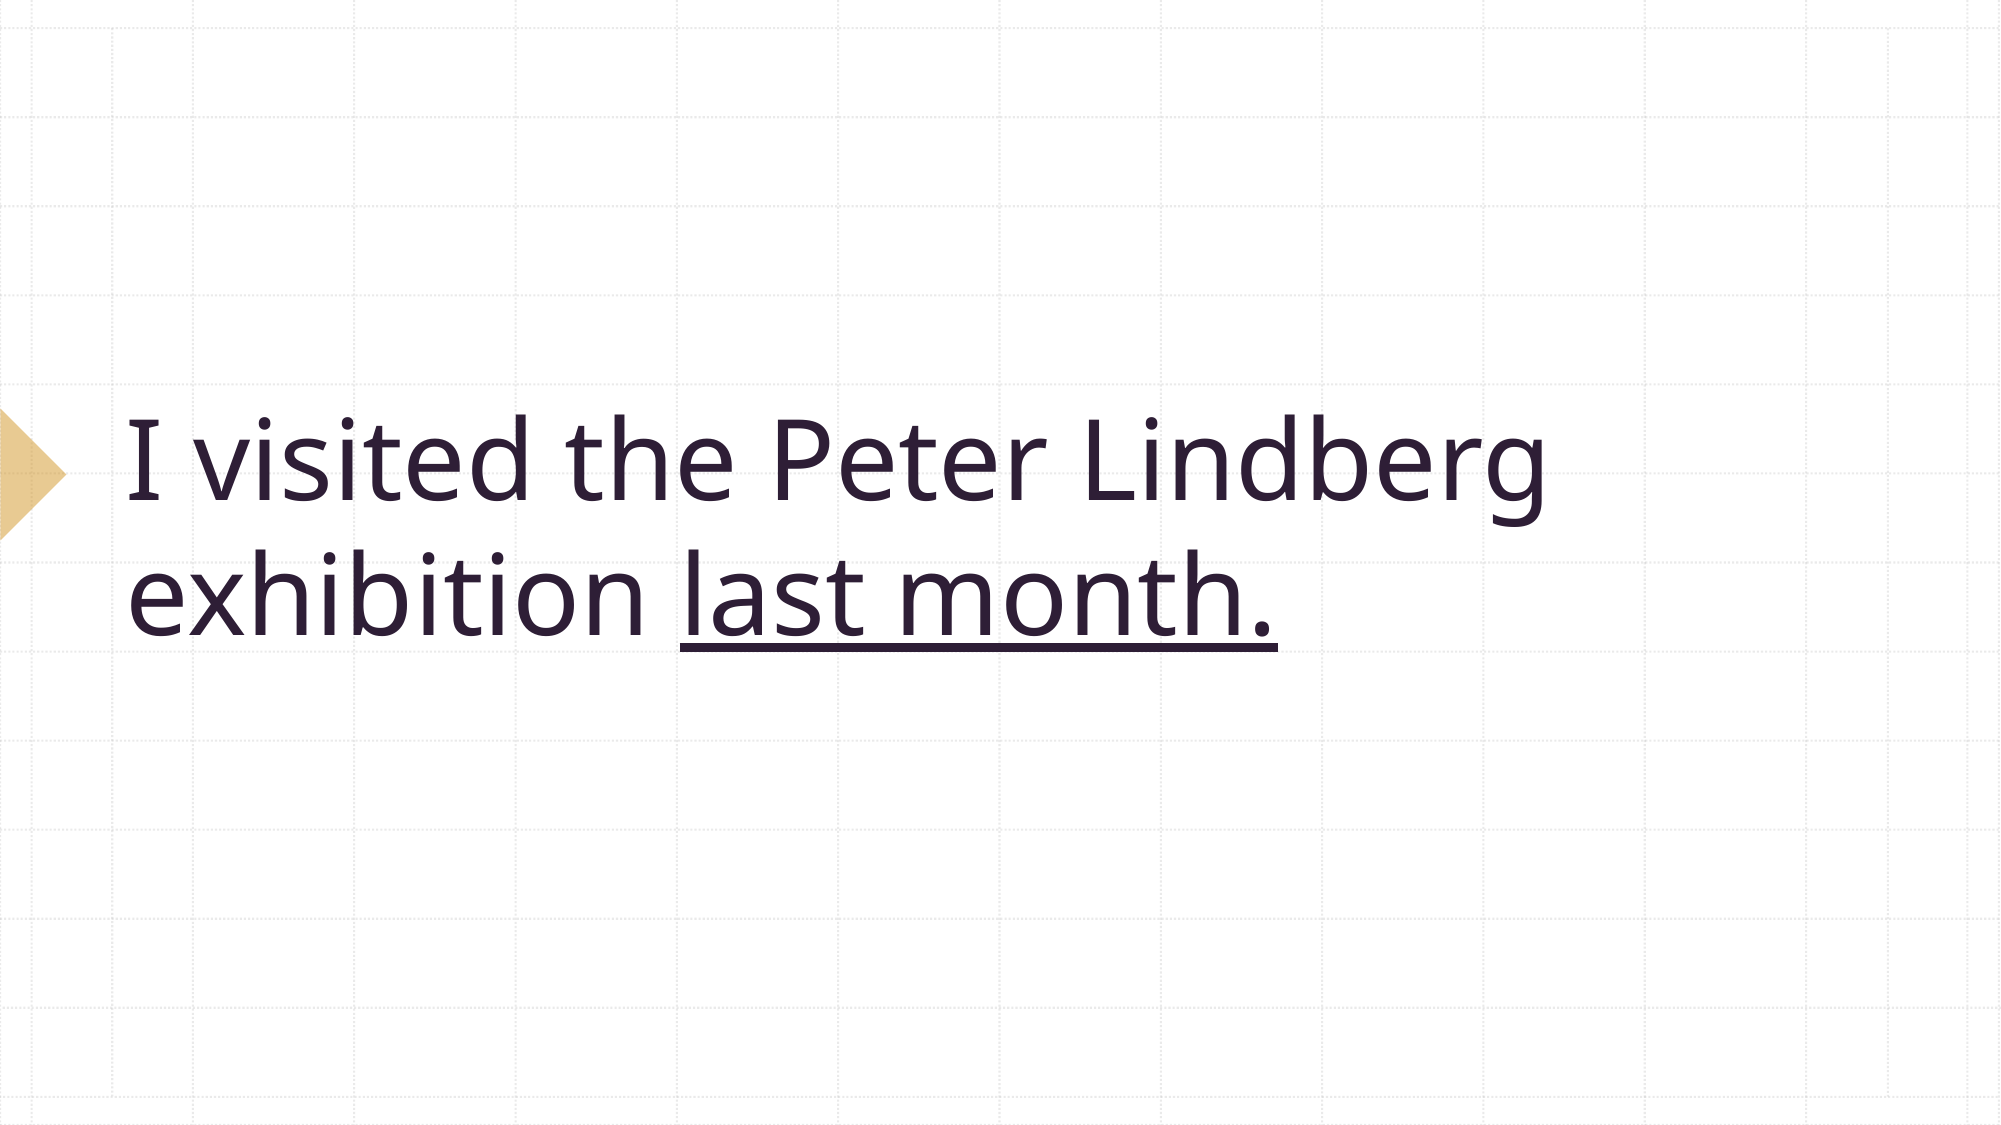

# I visited the Peter Lindberg exhibition last month.